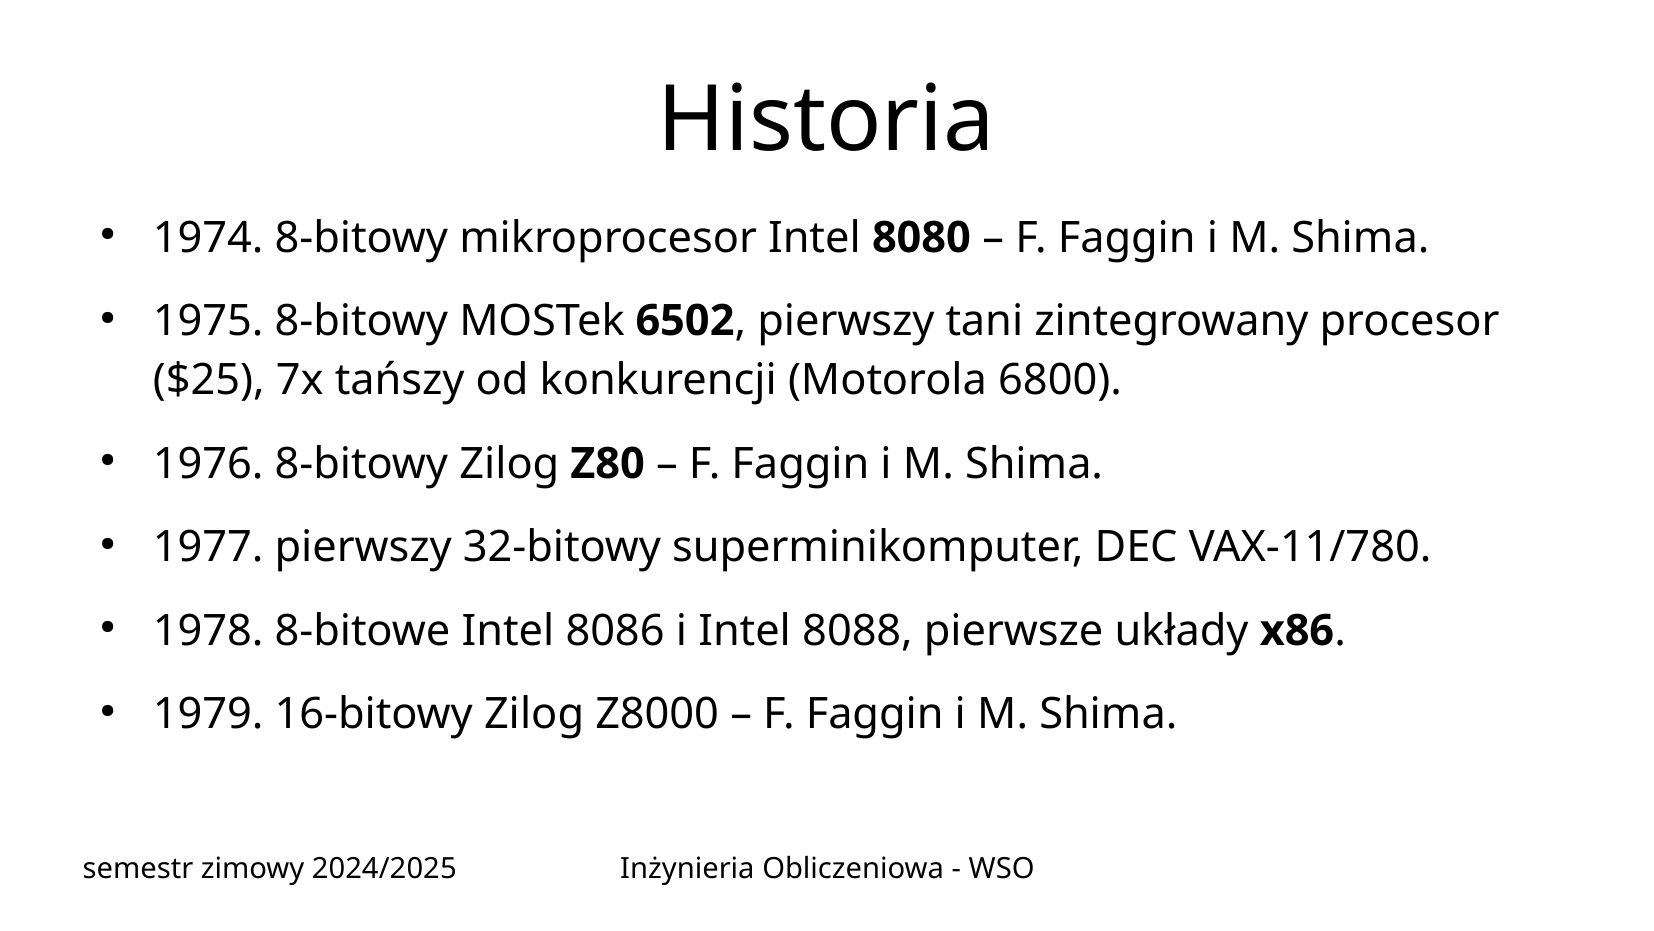

# Historia
1974. 8-bitowy mikroprocesor Intel 8080 – F. Faggin i M. Shima.
1975. 8-bitowy MOSTek 6502, pierwszy tani zintegrowany procesor ($25), 7x tańszy od konkurencji (Motorola 6800).
1976. 8-bitowy Zilog Z80 – F. Faggin i M. Shima.
1977. pierwszy 32-bitowy superminikomputer, DEC VAX-11/780.
1978. 8-bitowe Intel 8086 i Intel 8088, pierwsze układy x86.
1979. 16-bitowy Zilog Z8000 – F. Faggin i M. Shima.
semestr zimowy 2024/2025
Inżynieria Obliczeniowa - WSO